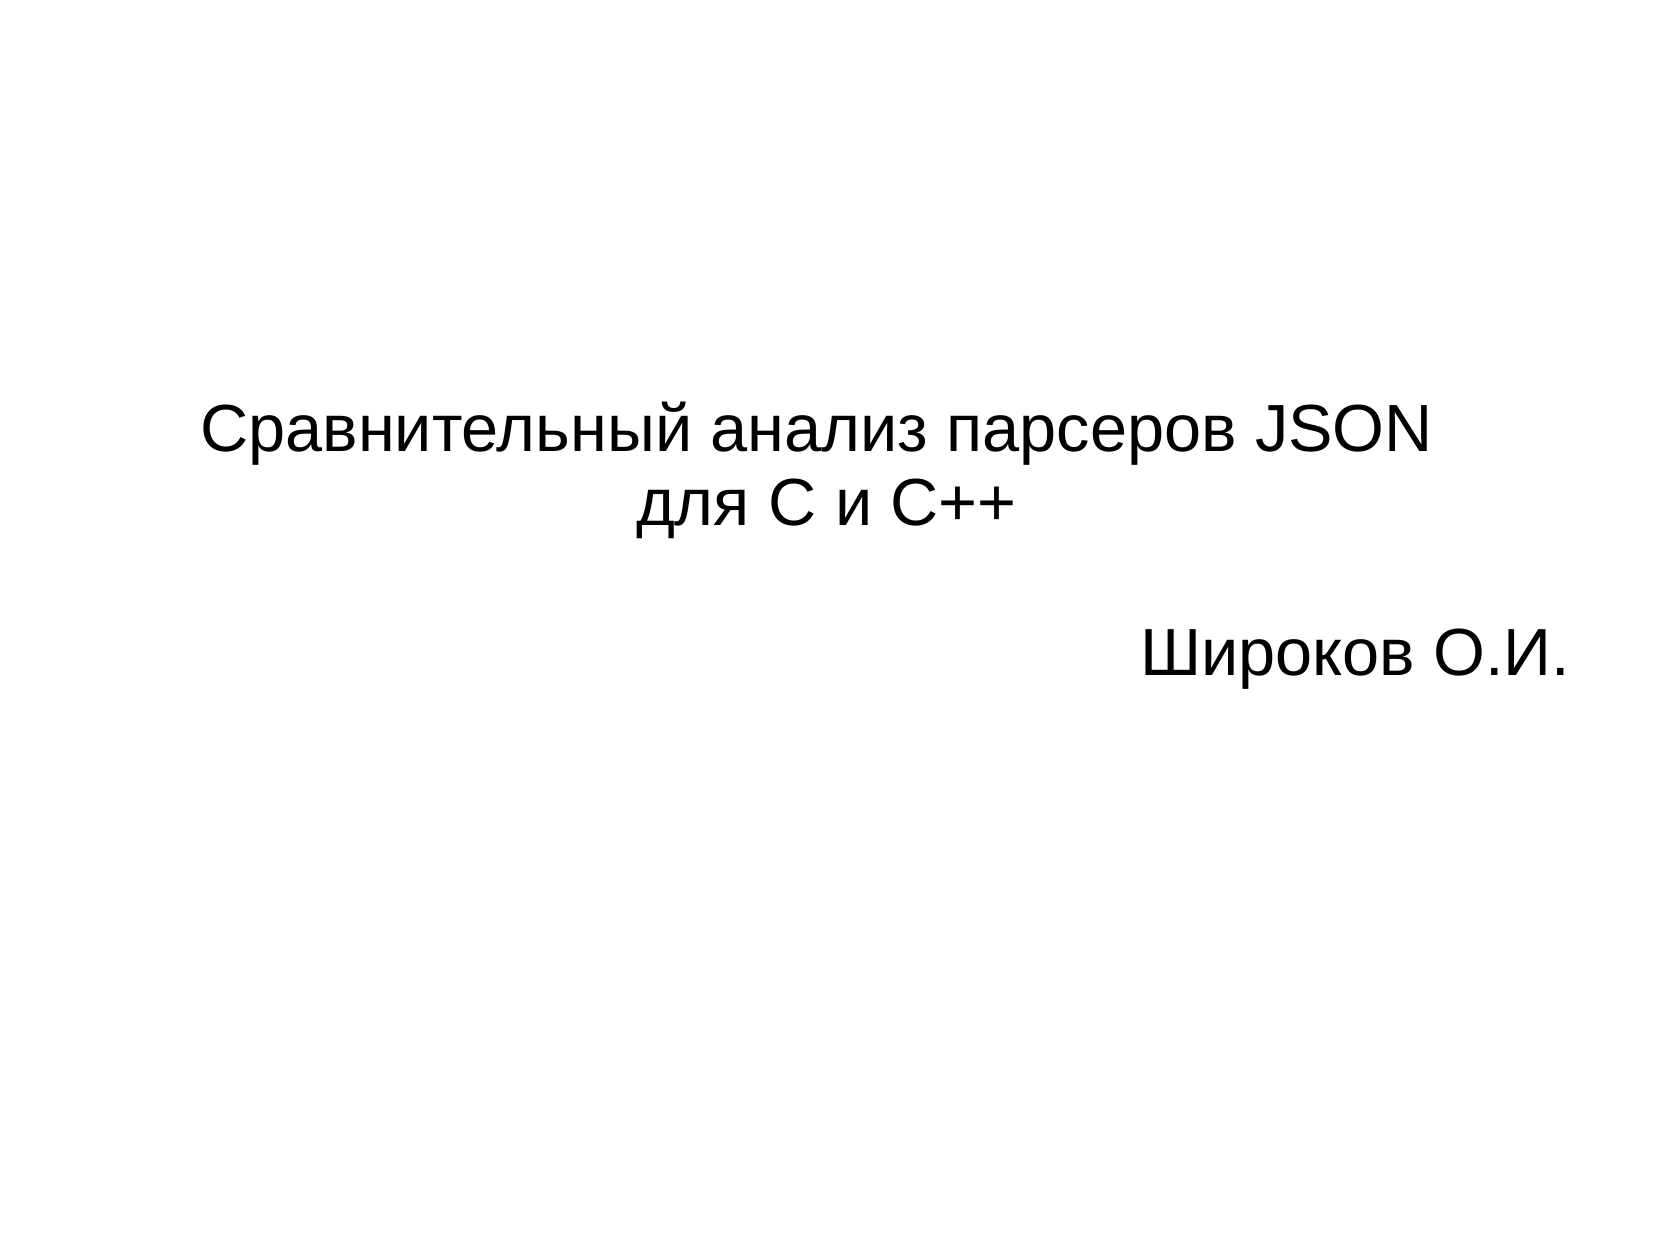

# Сравнительный анализ парсеров JSON
для C и C++
Широков О.И.